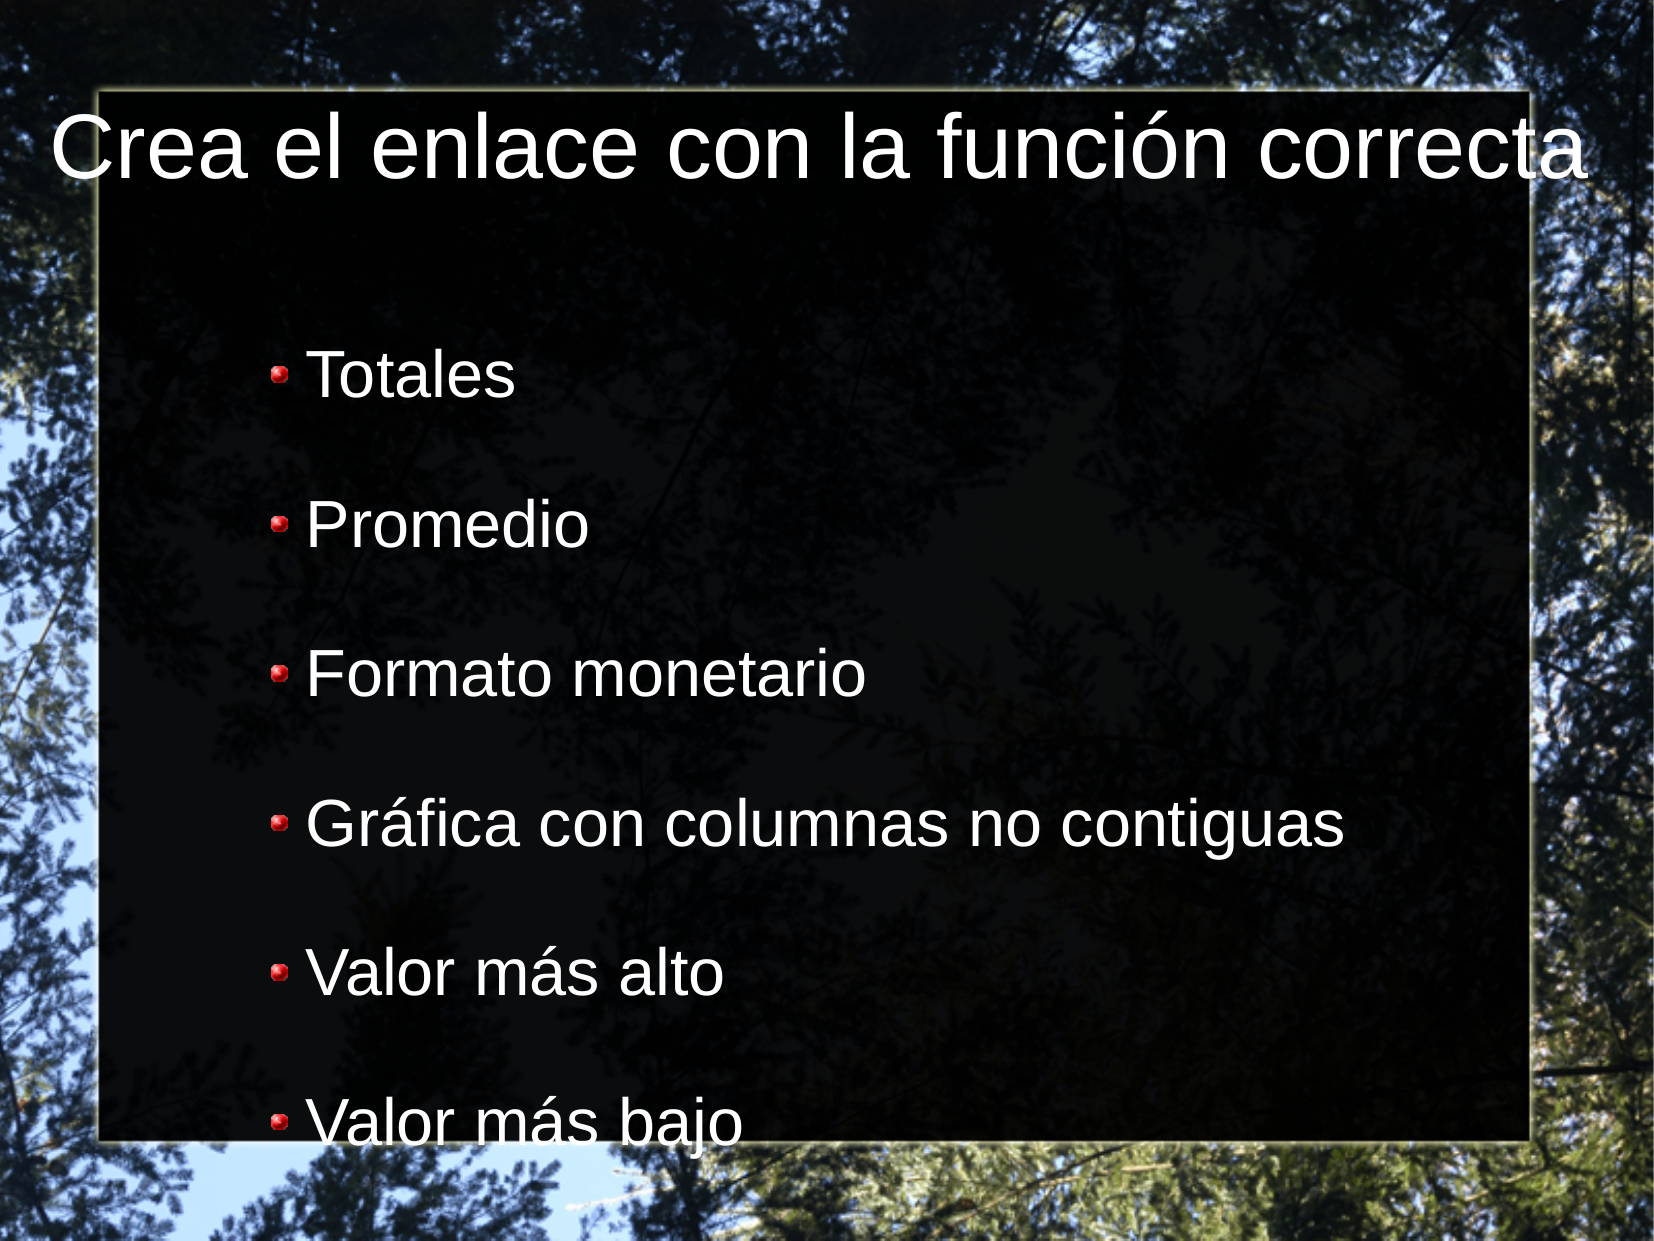

# Crea el enlace con la función correcta
 Totales
 Promedio
 Formato monetario
 Gráfica con columnas no contiguas
 Valor más alto
 Valor más bajo